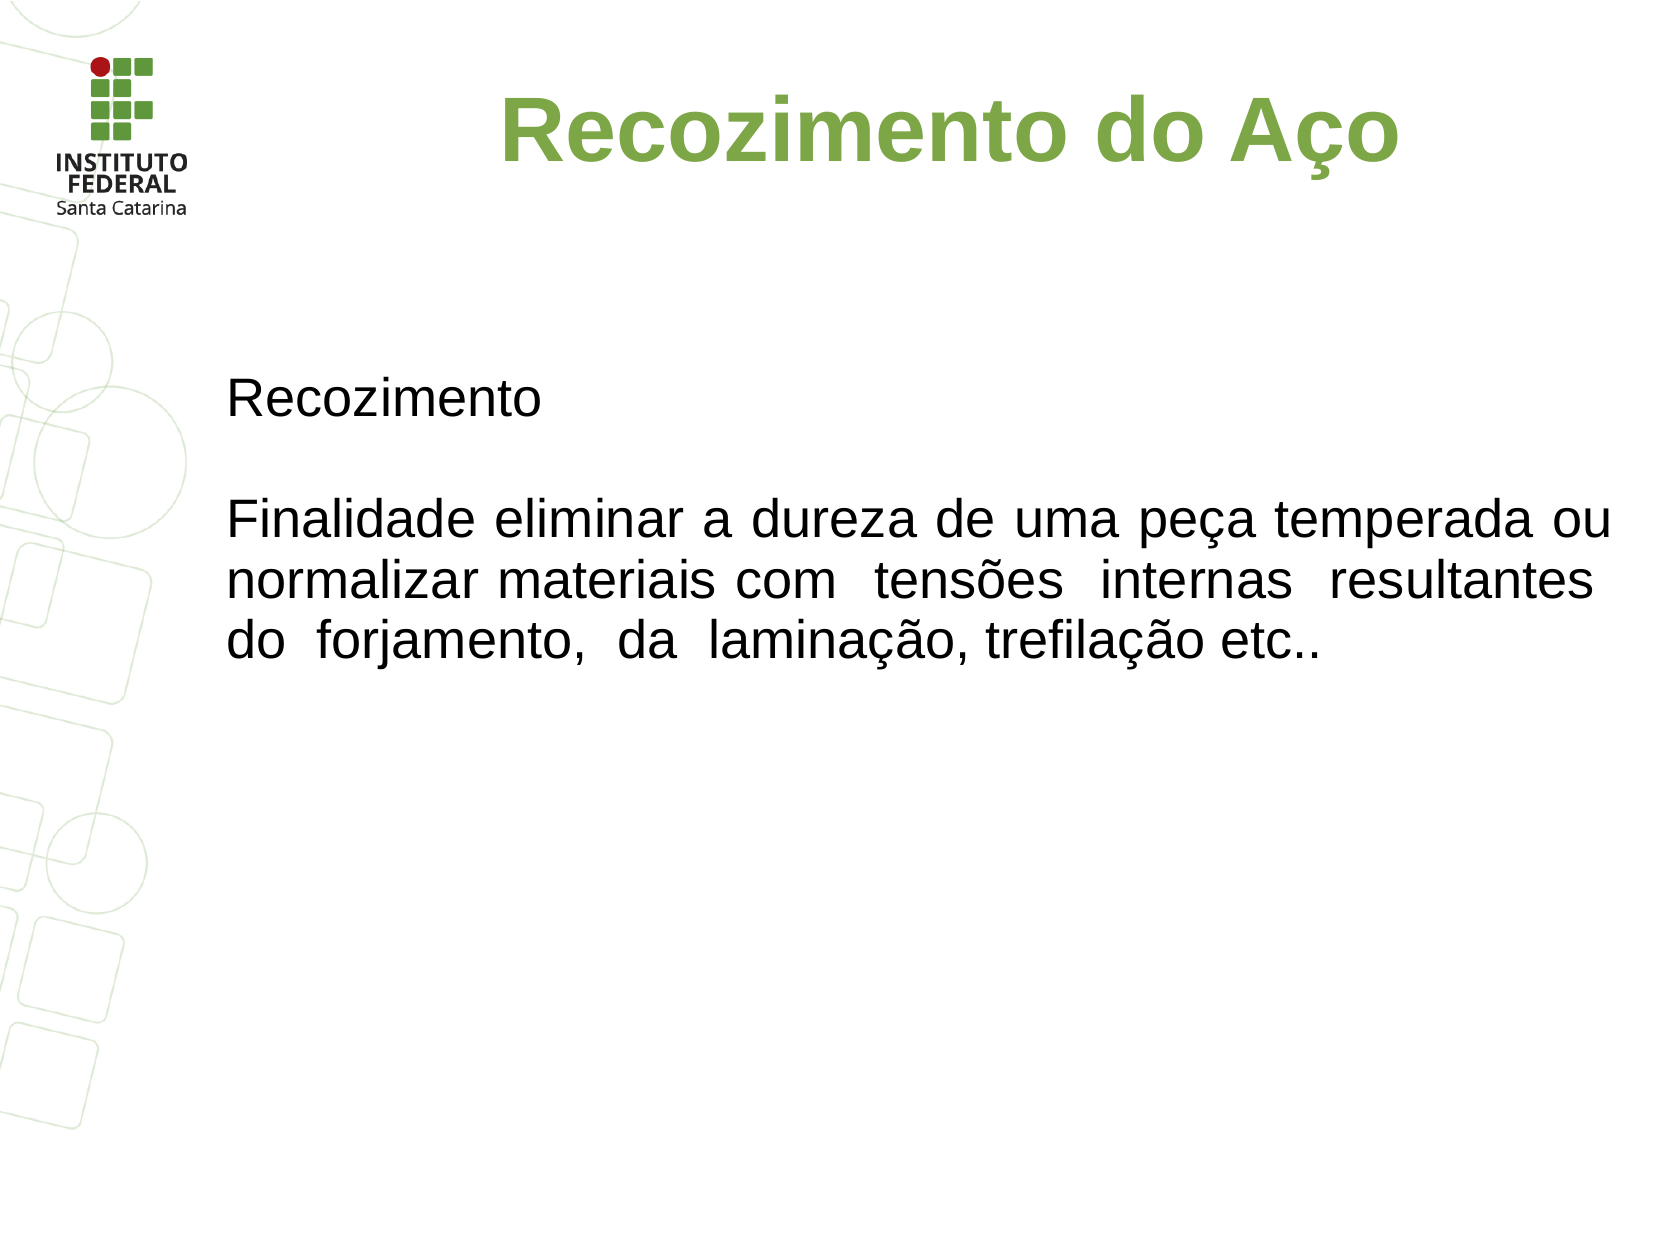

#
Recozimento do Aço
Recozimento
Finalidade eliminar a dureza de uma peça temperada ou normalizar materiais com tensões internas resultantes do forjamento, da laminação, trefilação etc..